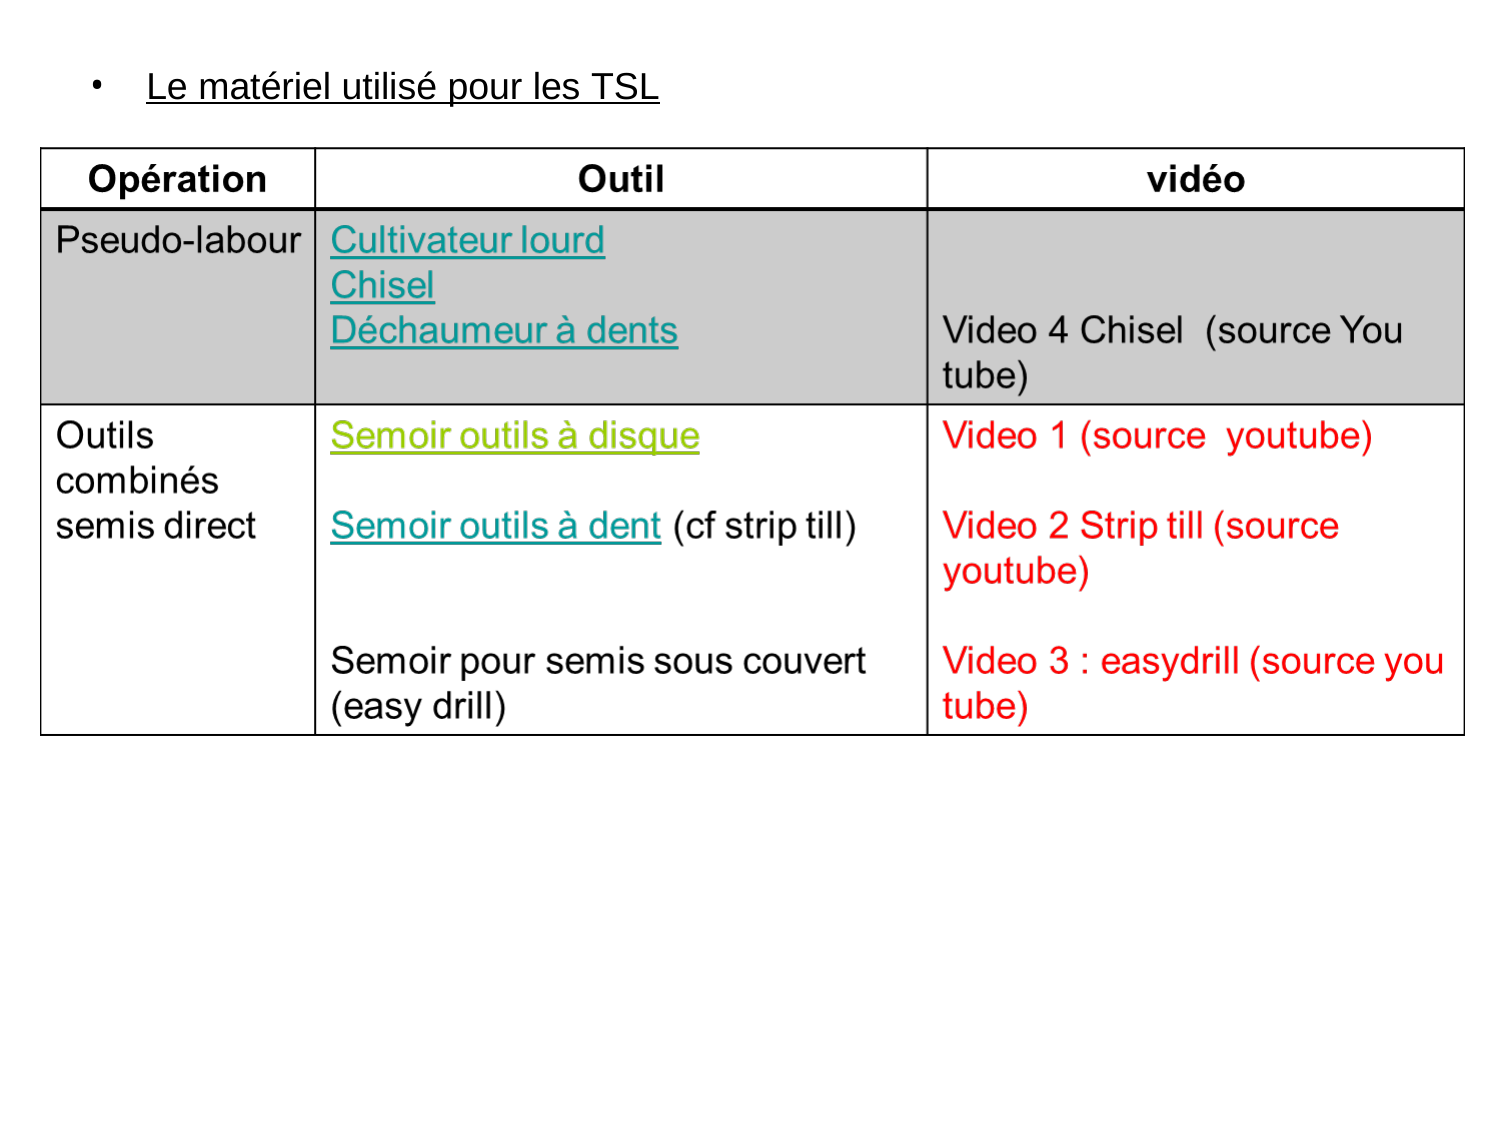

# Le matériel utilisé pour les TSL